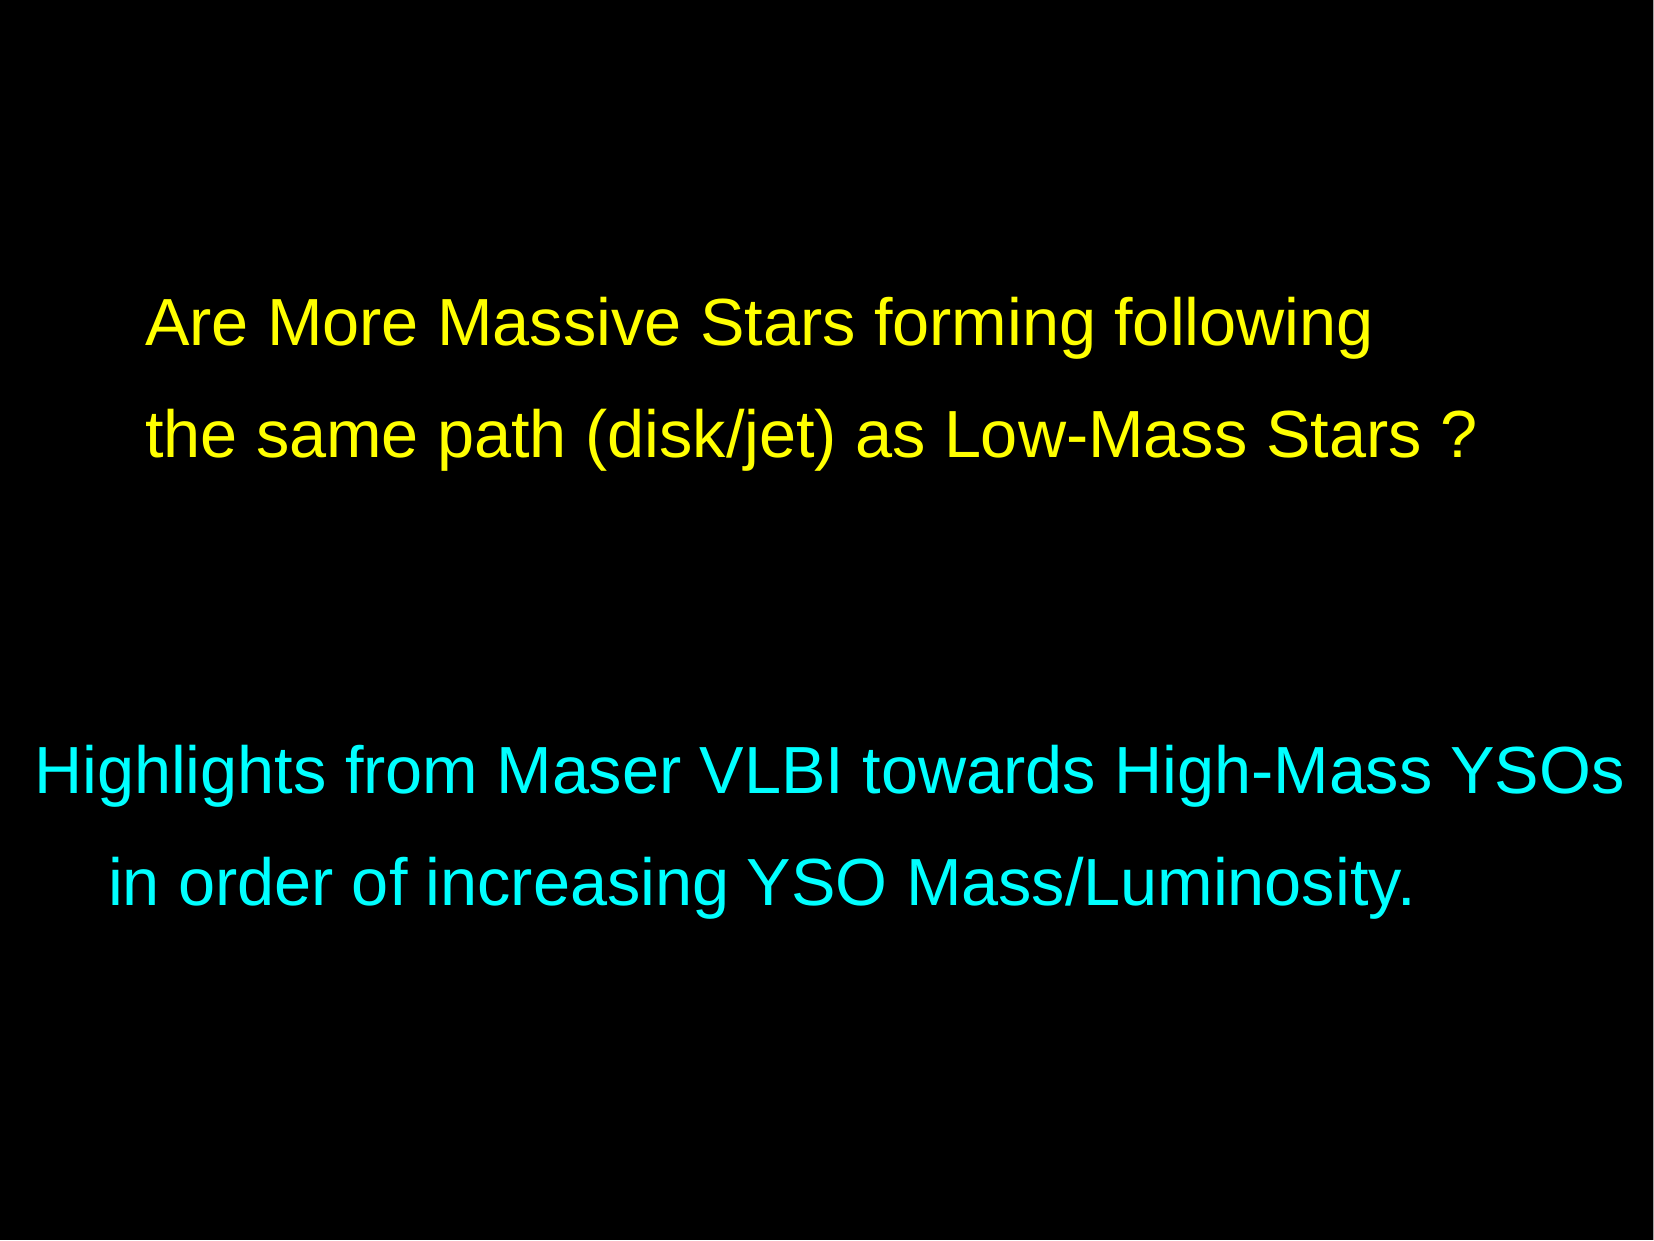

Are More Massive Stars forming following
 the same path (disk/jet) as Low-Mass Stars ?
Highlights from Maser VLBI towards High-Mass YSOs
 in order of increasing YSO Mass/Luminosity.